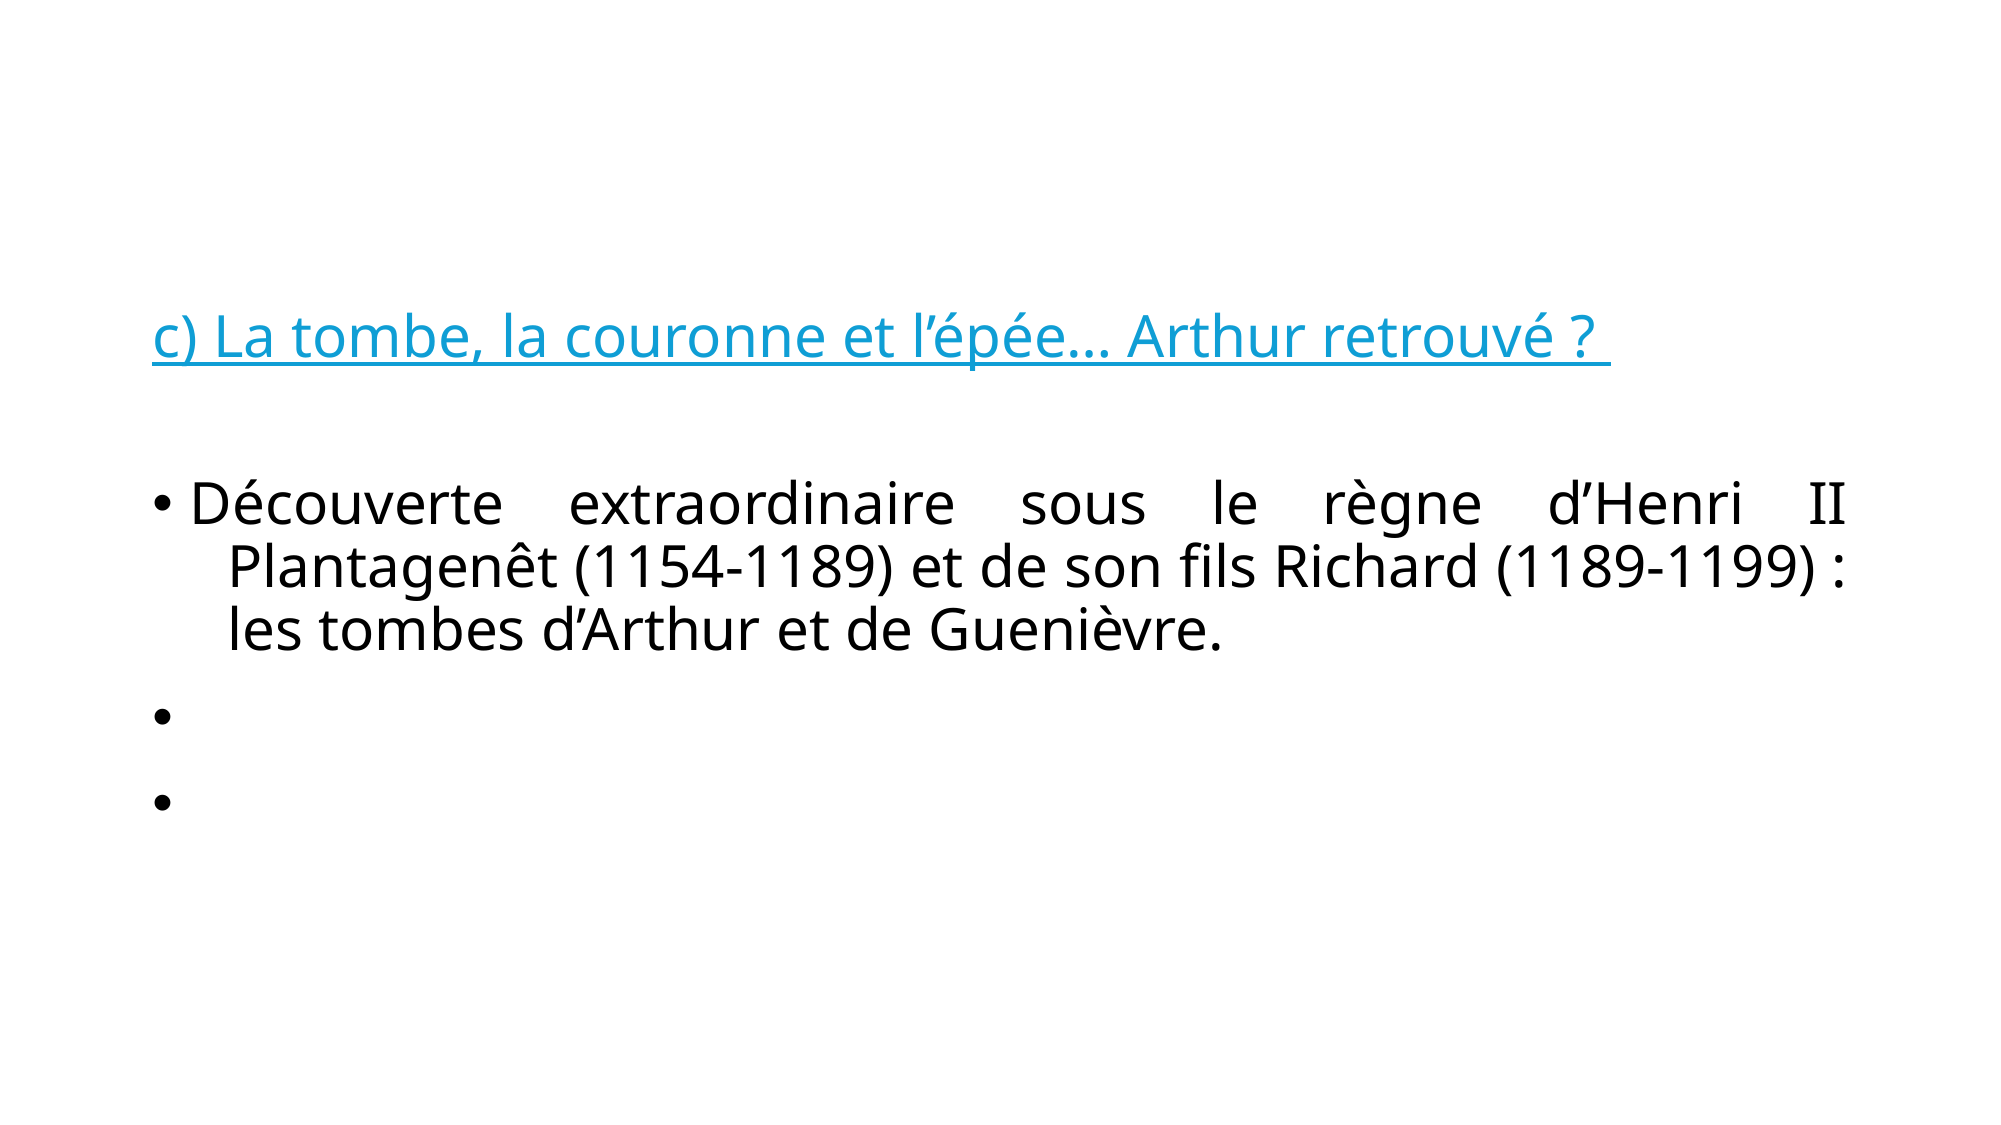

# c) La tombe, la couronne et l’épée… Arthur retrouvé ?
Découverte extraordinaire sous le règne d’Henri II Plantagenêt (1154-1189) et de son fils Richard (1189-1199) : les tombes d’Arthur et de Guenièvre.